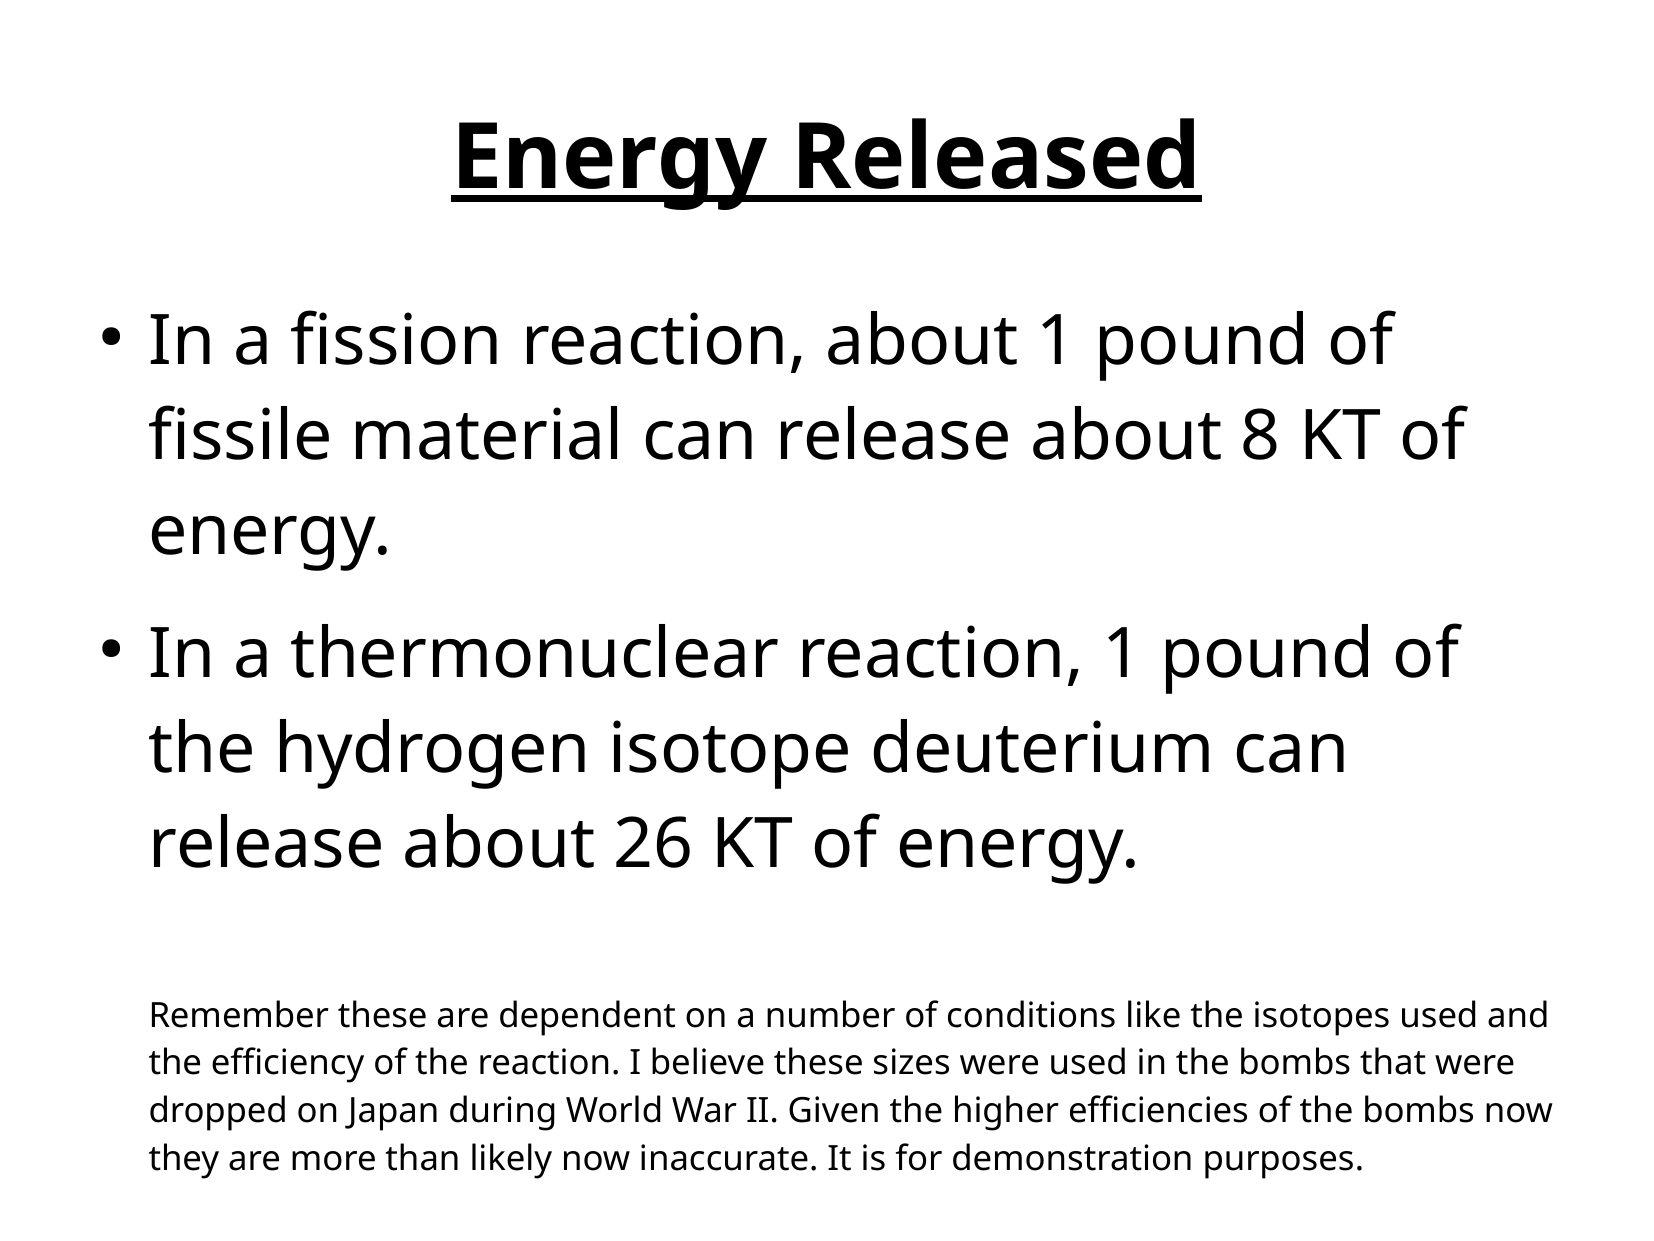

# Energy Released
In a fission reaction, about 1 pound of fissile material can release about 8 KT of energy.
In a thermonuclear reaction, 1 pound of the hydrogen isotope deuterium can release about 26 KT of energy.
Remember these are dependent on a number of conditions like the isotopes used and the efficiency of the reaction. I believe these sizes were used in the bombs that were dropped on Japan during World War II. Given the higher efficiencies of the bombs now they are more than likely now inaccurate. It is for demonstration purposes.